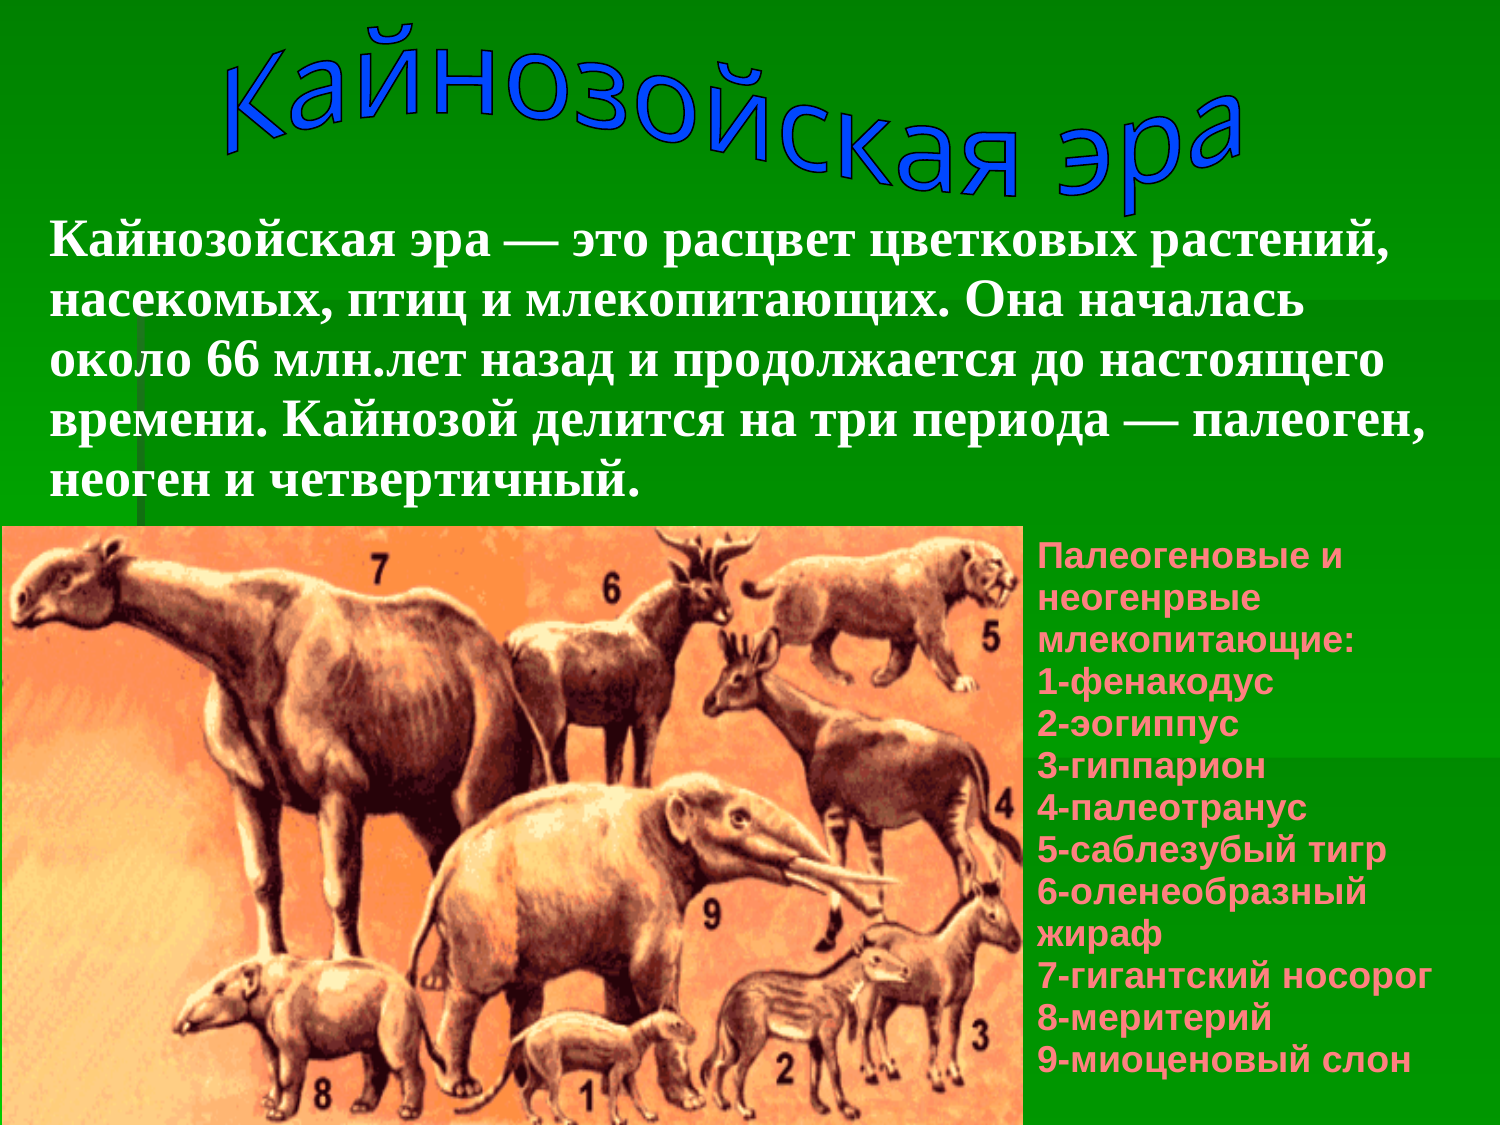

Кайнозойская эра
Кайнозойская эра — это расцвет цветковых растений, насекомых, птиц и млекопитающих. Она началась около 66 млн.лет назад и продолжается до настоящего времени. Кайнозой делится на три периода — палеоген, неоген и четвертичный.
Палеогеновые и неогенрвые млекопитающие:
1-фенакодус
2-эогиппус
3-гиппарион
4-палеотранус
5-саблезубый тигр
6-оленеобразный жираф
7-гигантский носорог
8-меритерий
9-миоценовый слон